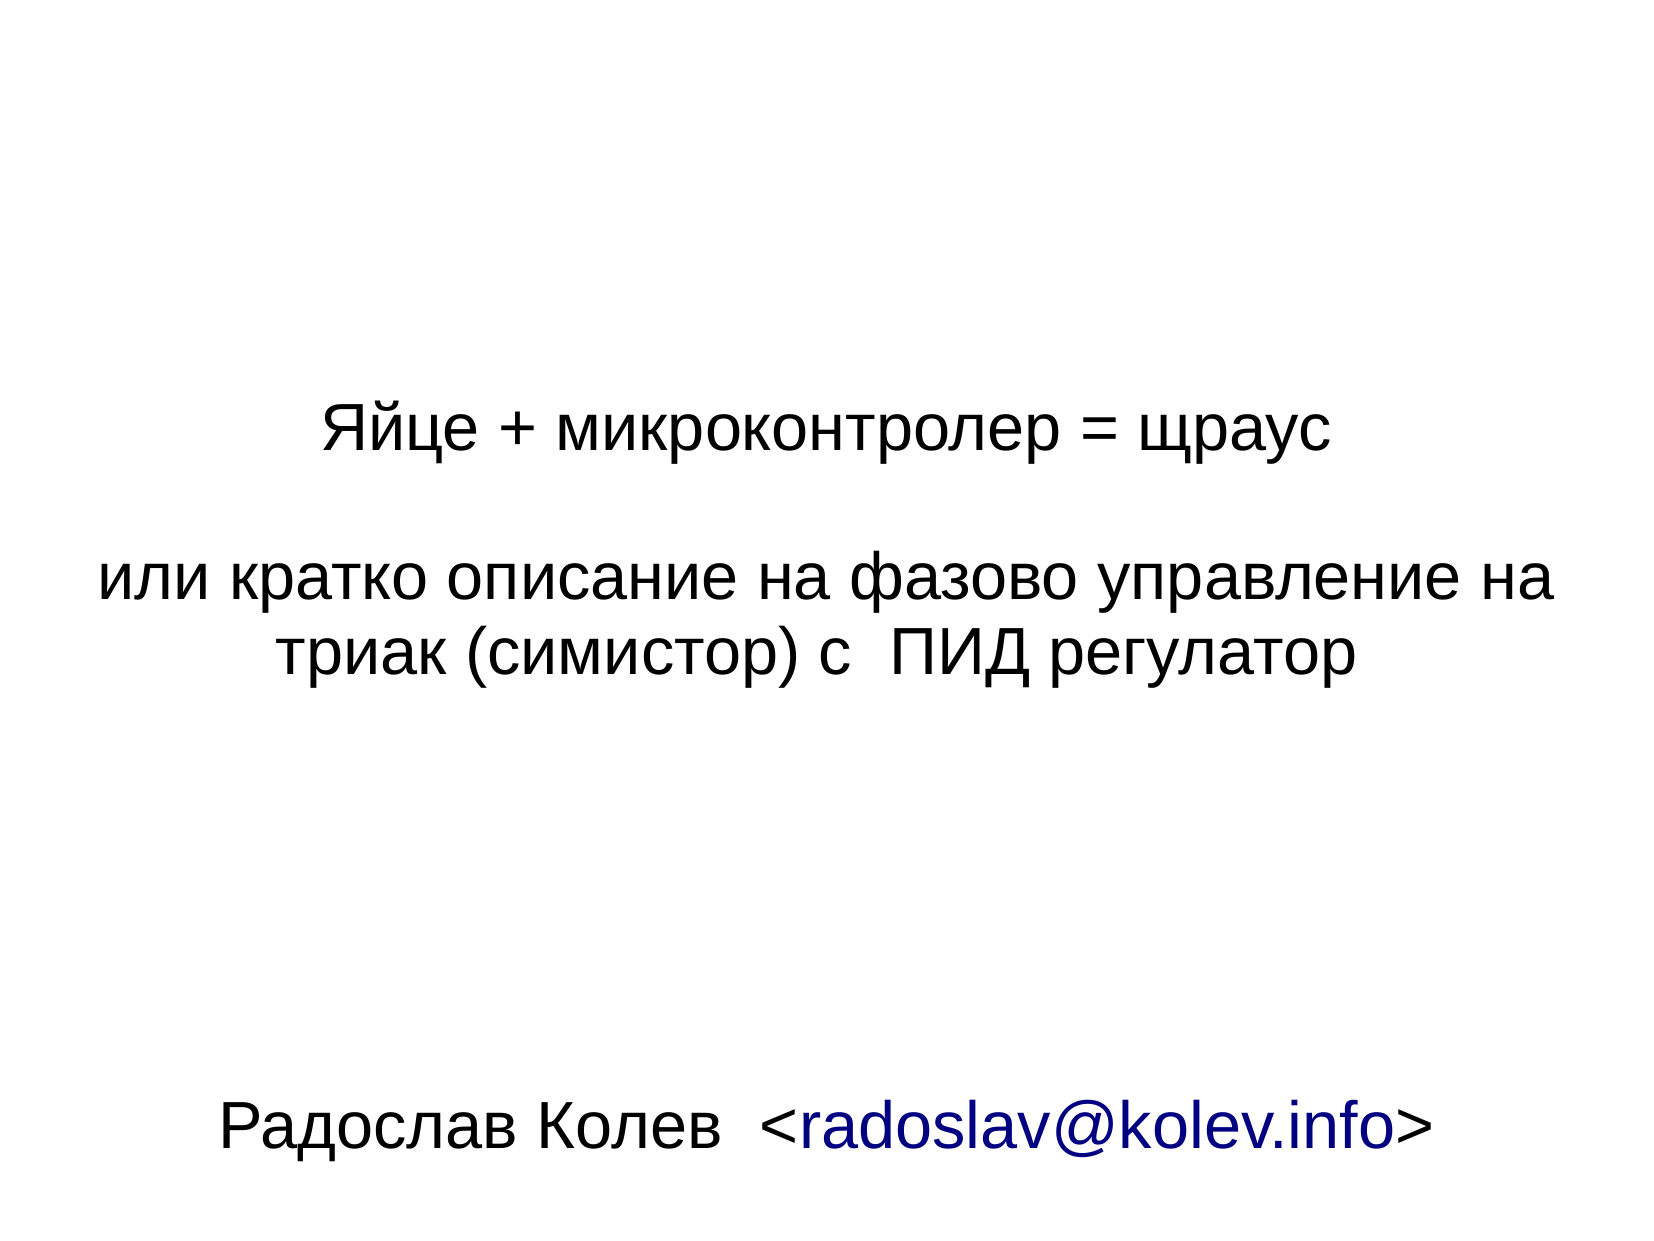

Яйце + микроконтролер = щраус
или кратко описание на фазово управление на триак (симистор) с ПИД регулатор
# Радослав Колев <radoslav@kolev.info>